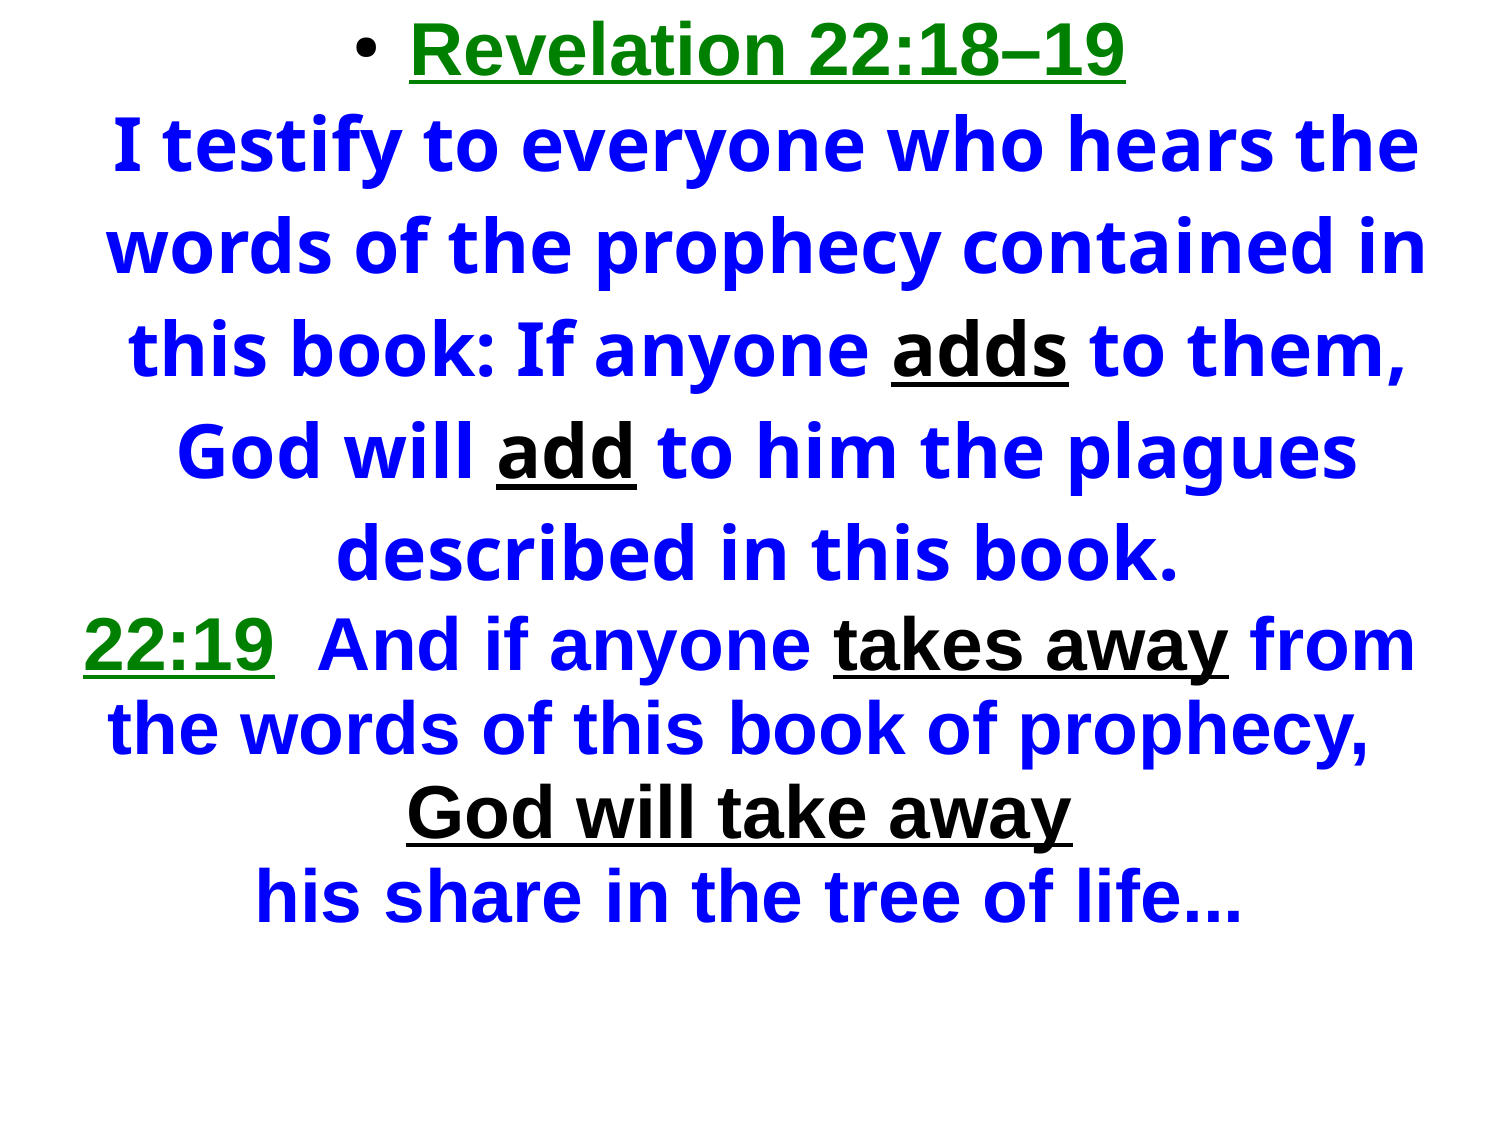

Revelation 22:18–19
I testify to everyone who hears the words of the prophecy contained in this book: If anyone adds to them, God will add to him the plagues described in this book.
22:19  And if anyone takes away from the words of this book of prophecy,
God will take away
his share in the tree of life...